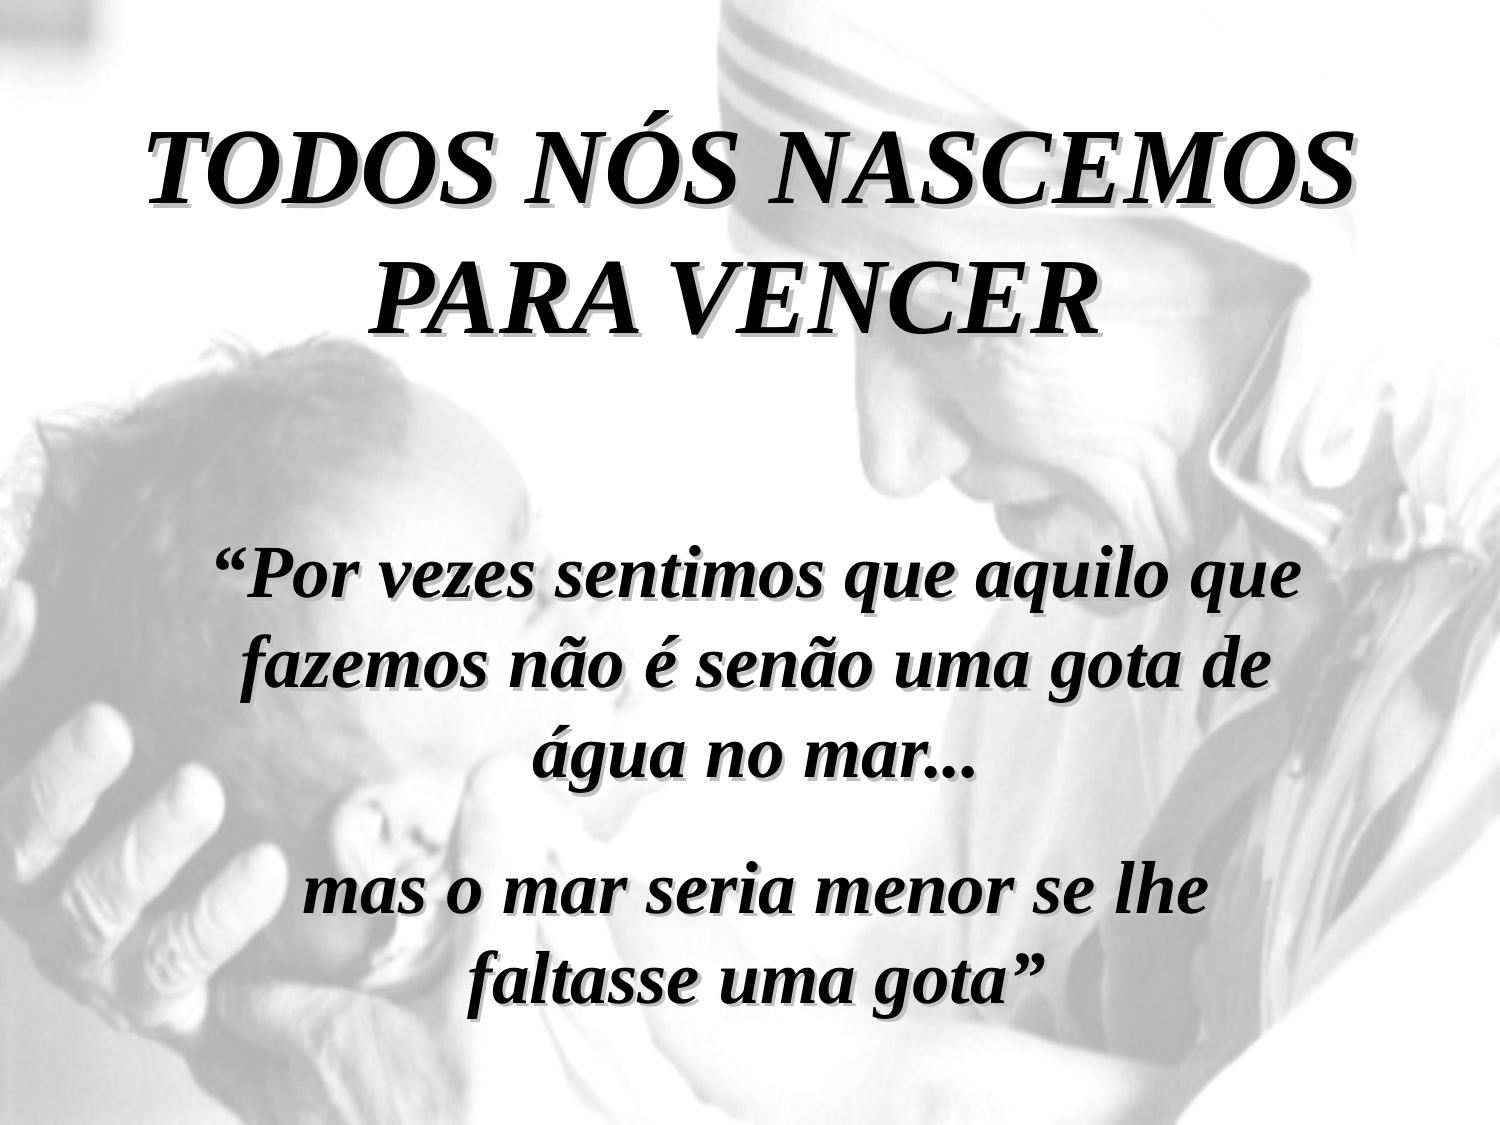

TODOS NÓS NASCEMOS PARA VENCER
“Por vezes sentimos que aquilo que fazemos não é senão uma gota de água no mar...
mas o mar seria menor se lhe faltasse uma gota”